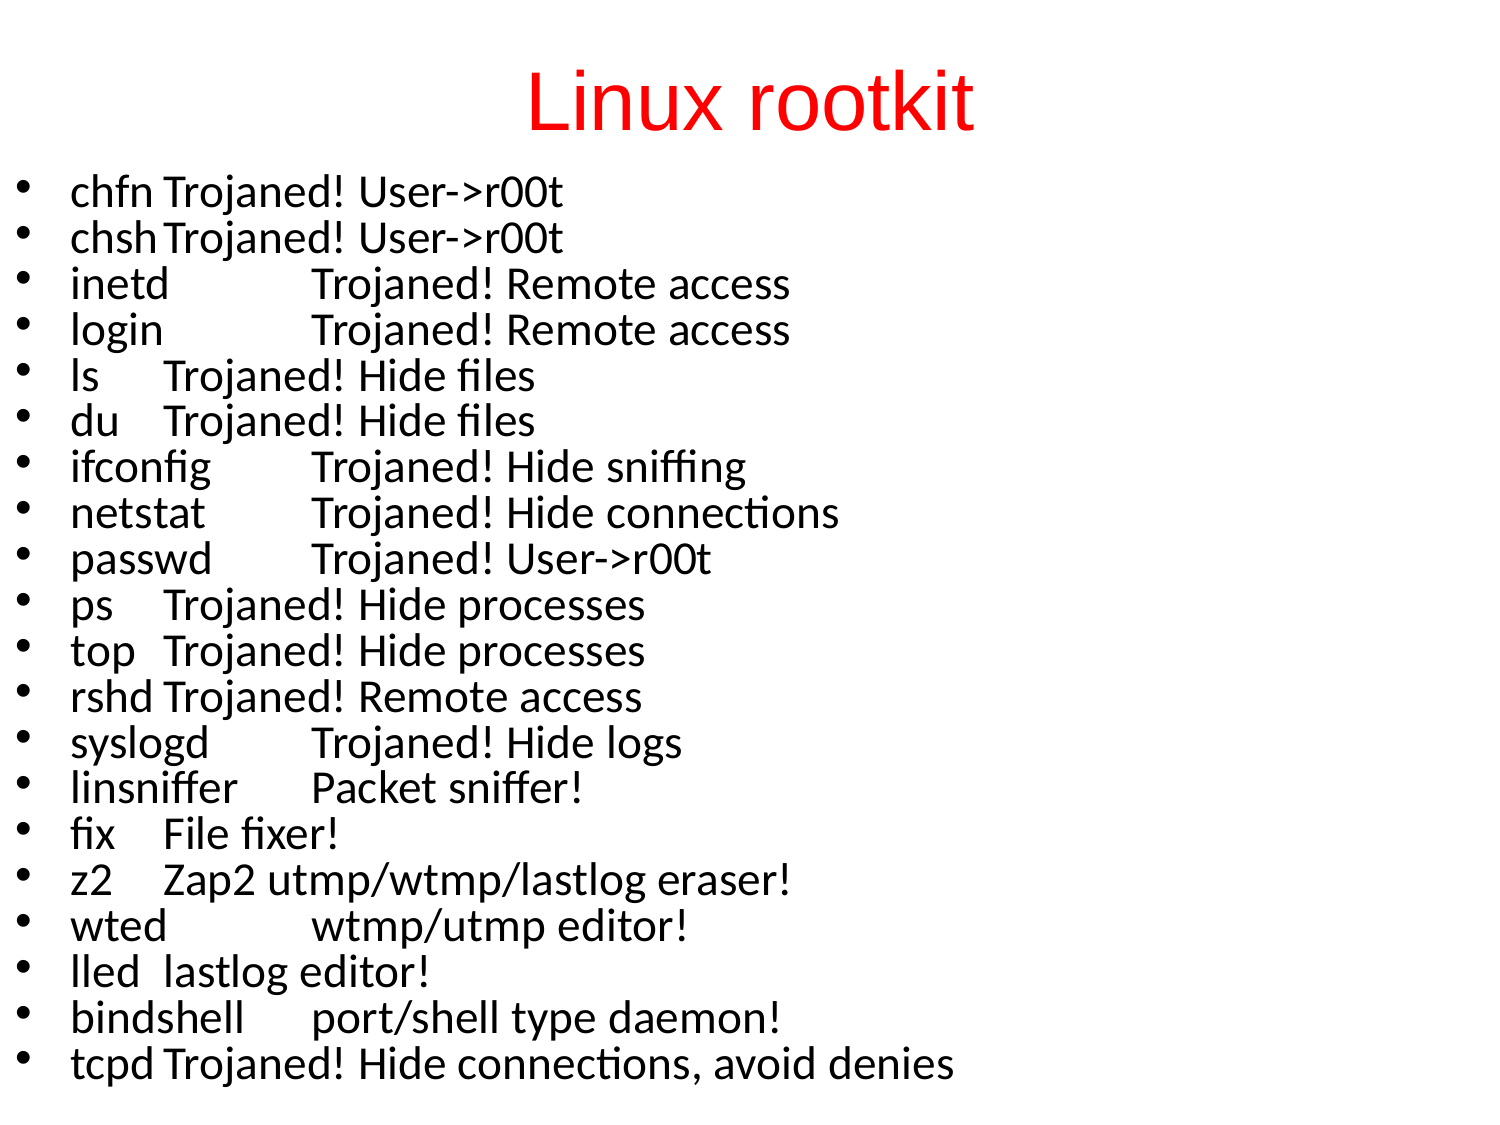

# Linux rootkit
chfn		Trojaned! User->r00t
chsh	Trojaned! User->r00t
inetd	Trojaned! Remote access
login	Trojaned! Remote access
ls		Trojaned! Hide files
du		Trojaned! Hide files
ifconfig	Trojaned! Hide sniffing
netstat	Trojaned! Hide connections
passwd	Trojaned! User->r00t
ps		Trojaned! Hide processes
top		Trojaned! Hide processes
rshd		Trojaned! Remote access
syslogd	Trojaned! Hide logs
linsniffer	Packet sniffer!
fix		File fixer!
z2		Zap2 utmp/wtmp/lastlog eraser!
wted		wtmp/utmp editor!
lled		lastlog editor!
bindshell	port/shell type daemon!
tcpd		Trojaned! Hide connections, avoid denies